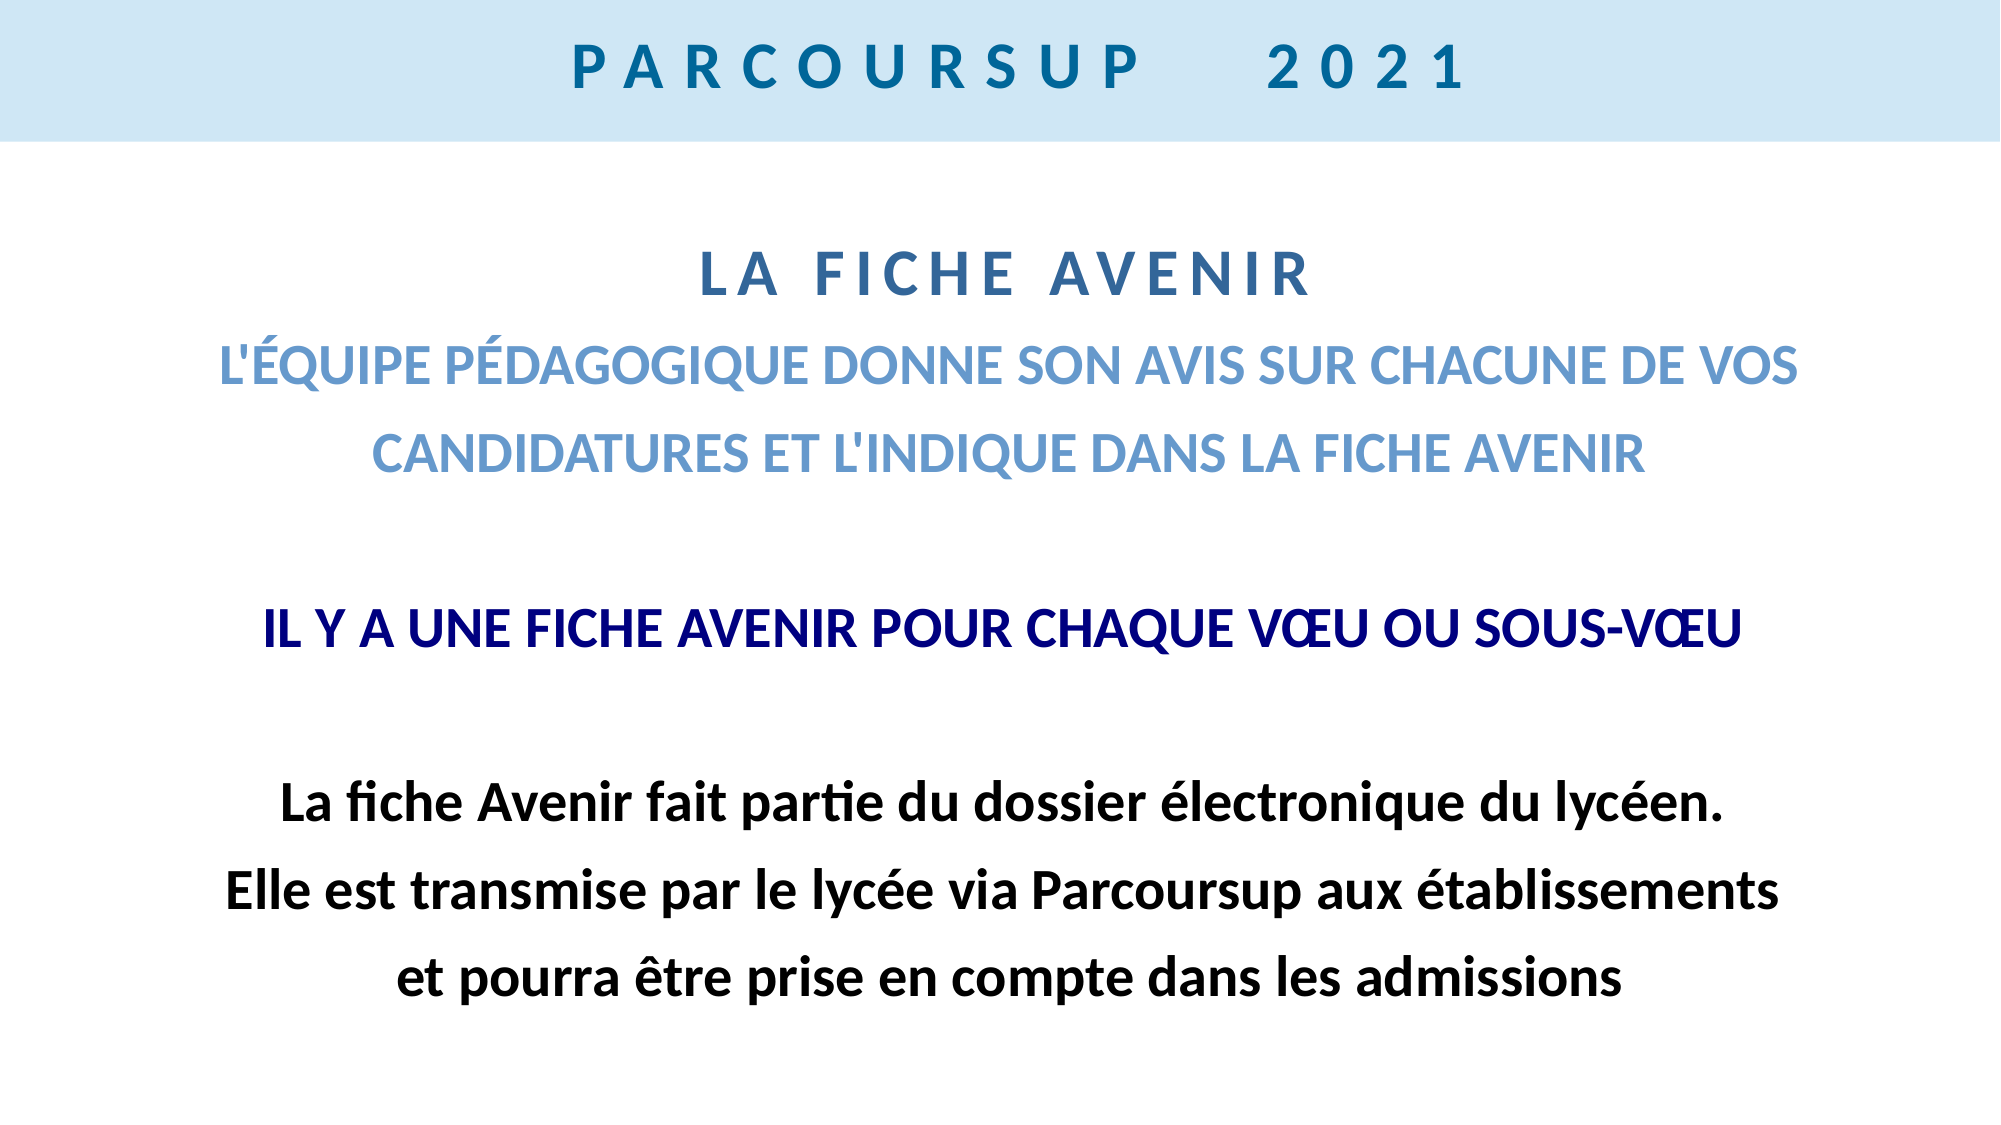

# PARCOURSUP 2021
LA FICHE AVENIR
L'ÉQUIPE PÉDAGOGIQUE DONNE SON AVIS SUR CHACUNE DE VOS CANDIDATURES ET L'INDIQUE DANS LA FICHE AVENIR
IL Y A UNE FICHE AVENIR POUR CHAQUE VŒU OU SOUS-VŒU
La fiche Avenir fait partie du dossier électronique du lycéen.
Elle est transmise par le lycée via Parcoursup aux établissements
et pourra être prise en compte dans les admissions